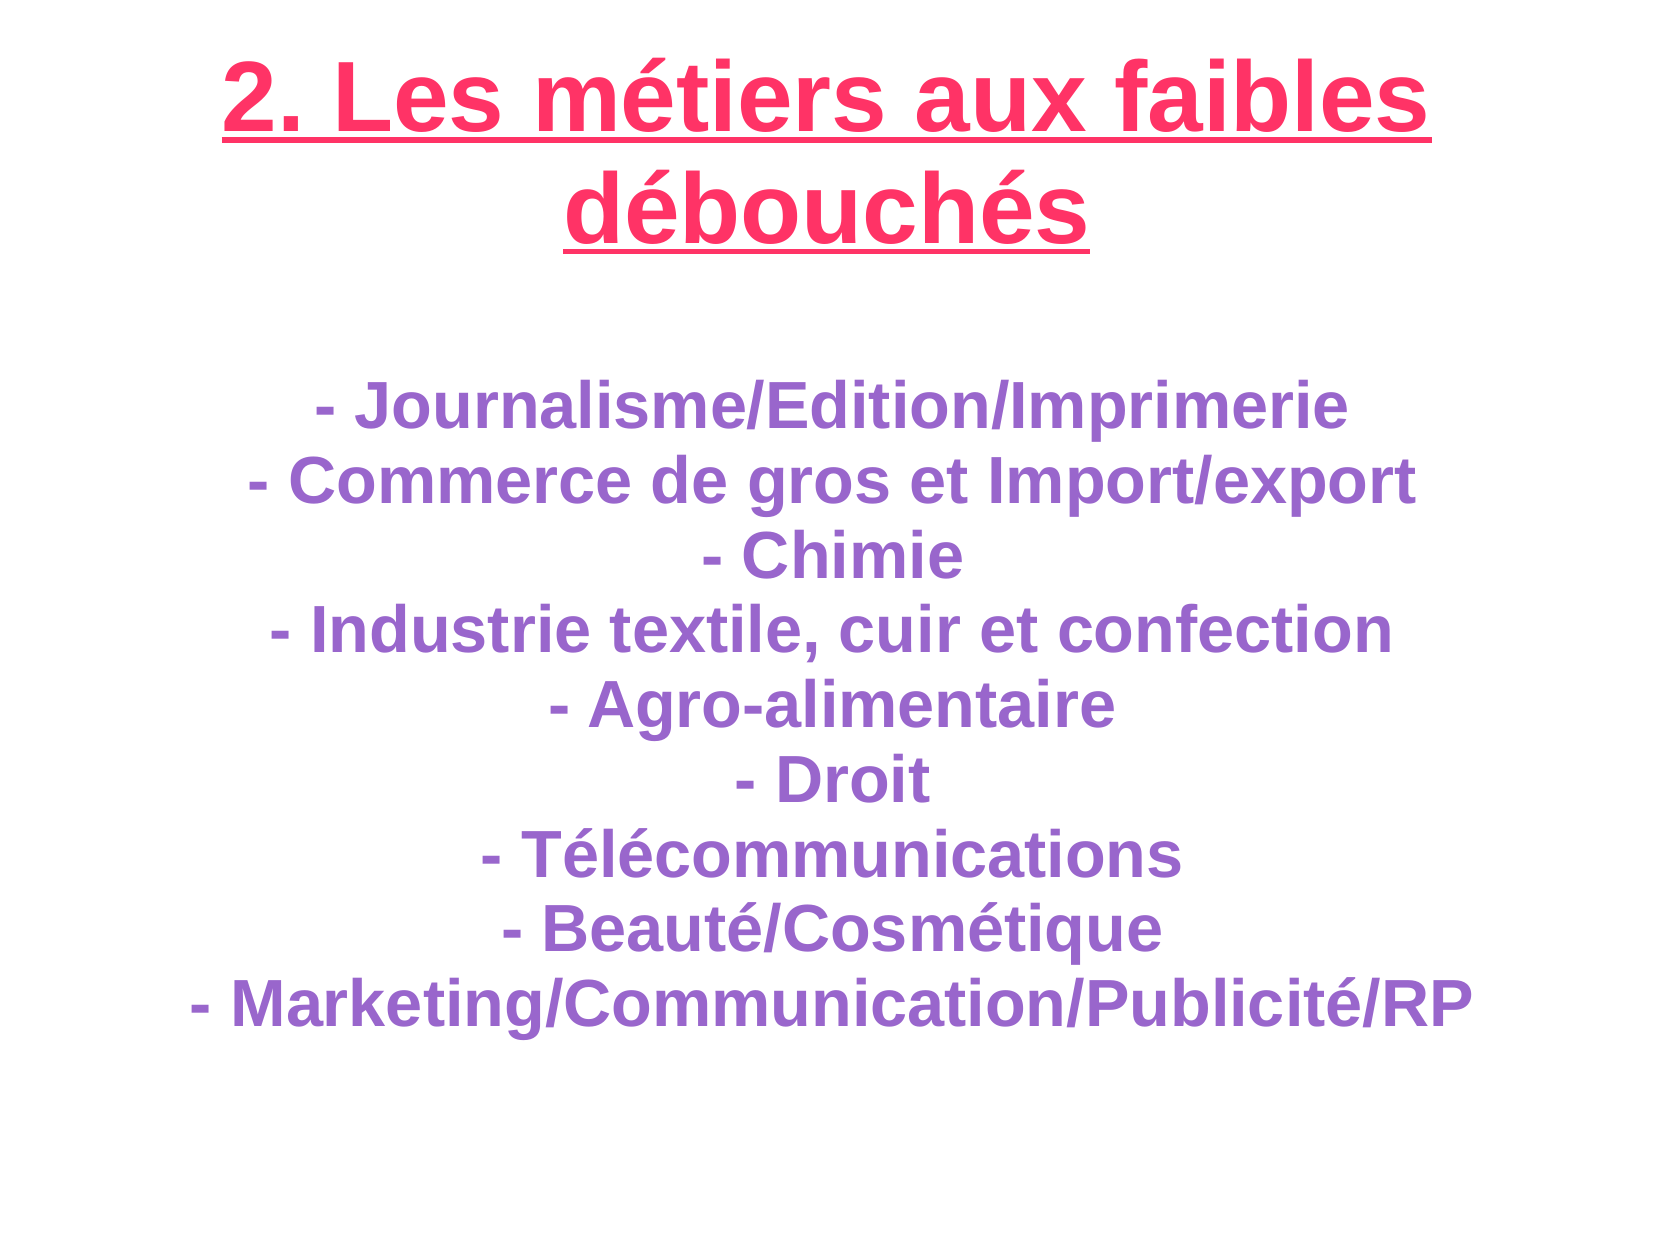

# 2. Les métiers aux faibles débouchés
- Journalisme/Edition/Imprimerie
- Commerce de gros et Import/export
- Chimie
- Industrie textile, cuir et confection
- Agro-alimentaire
- Droit
- Télécommunications
- Beauté/Cosmétique
- Marketing/Communication/Publicité/RP